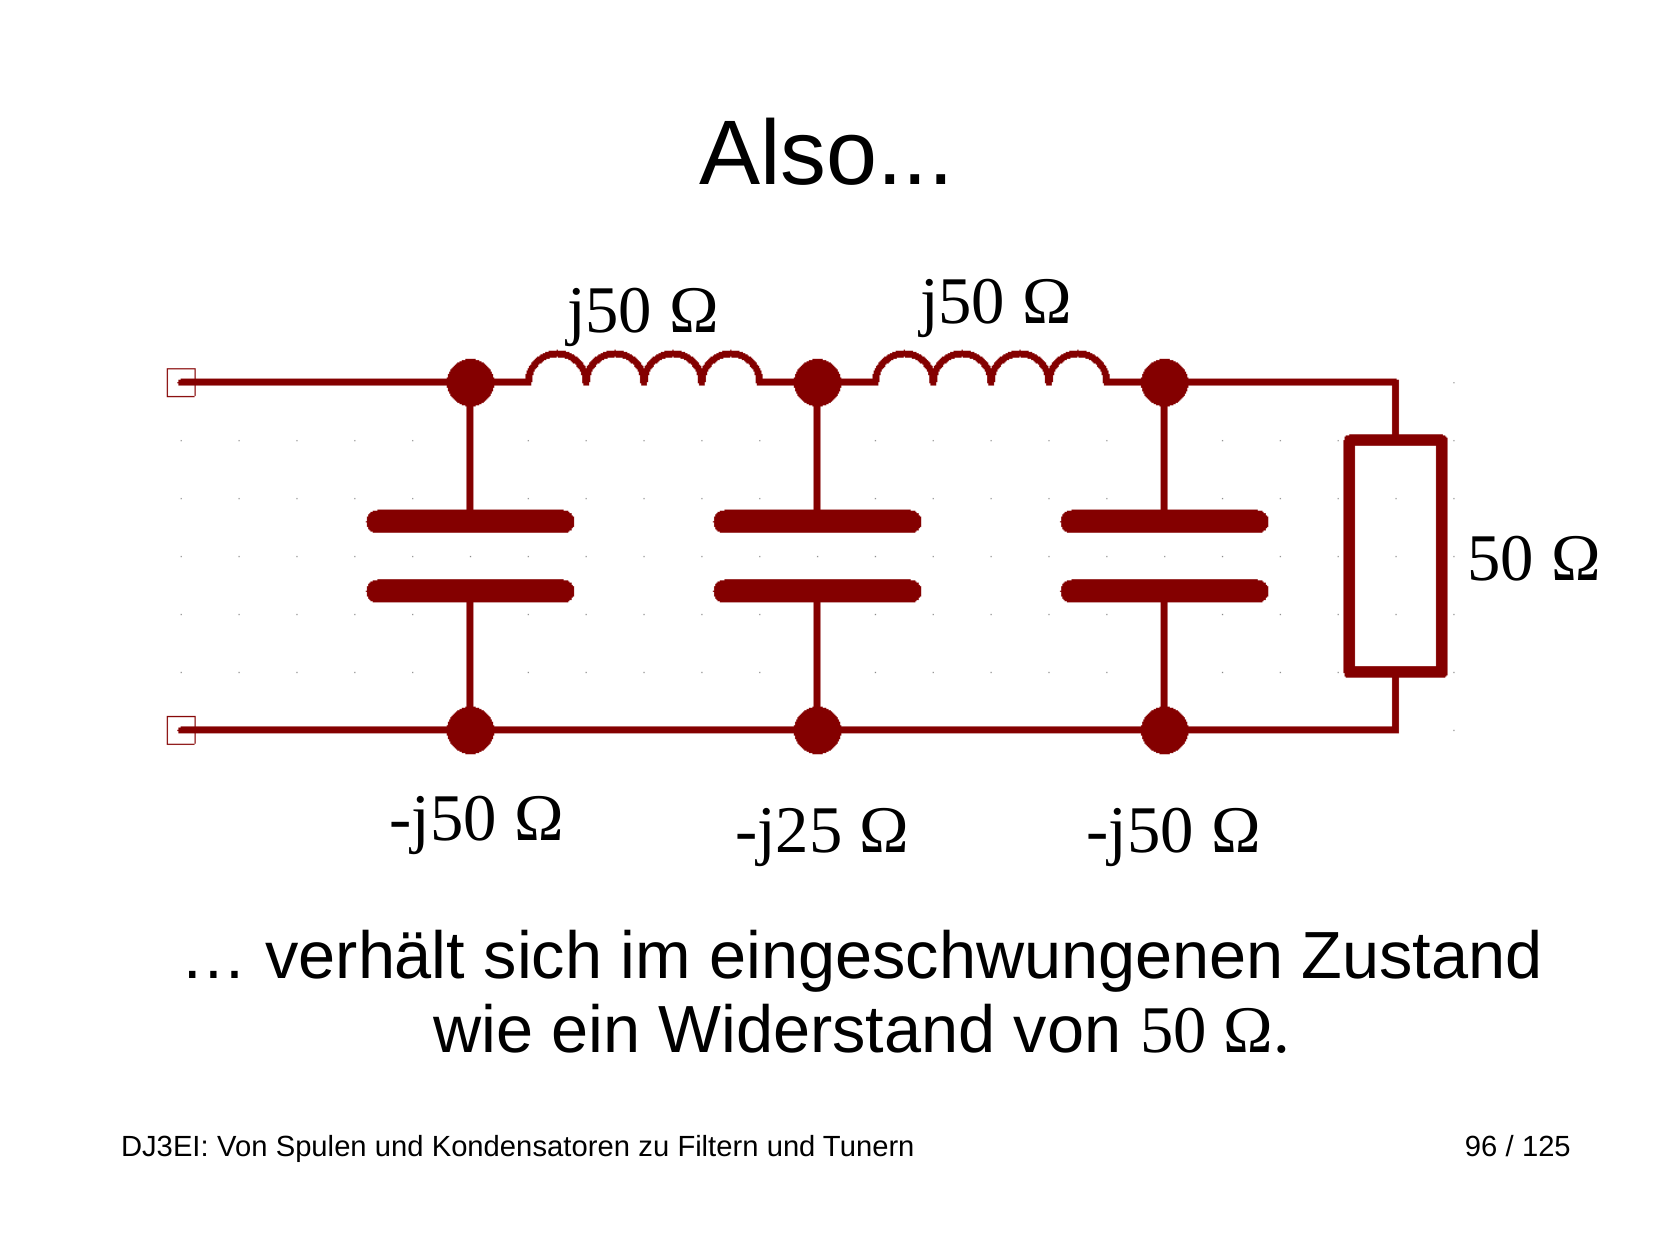

# Also...
j50 Ω
j50 Ω
50 Ω
-j50 Ω
-j25 Ω
-j50 Ω
… verhält sich im eingeschwungenen Zustand
wie ein Widerstand von 50 Ω.